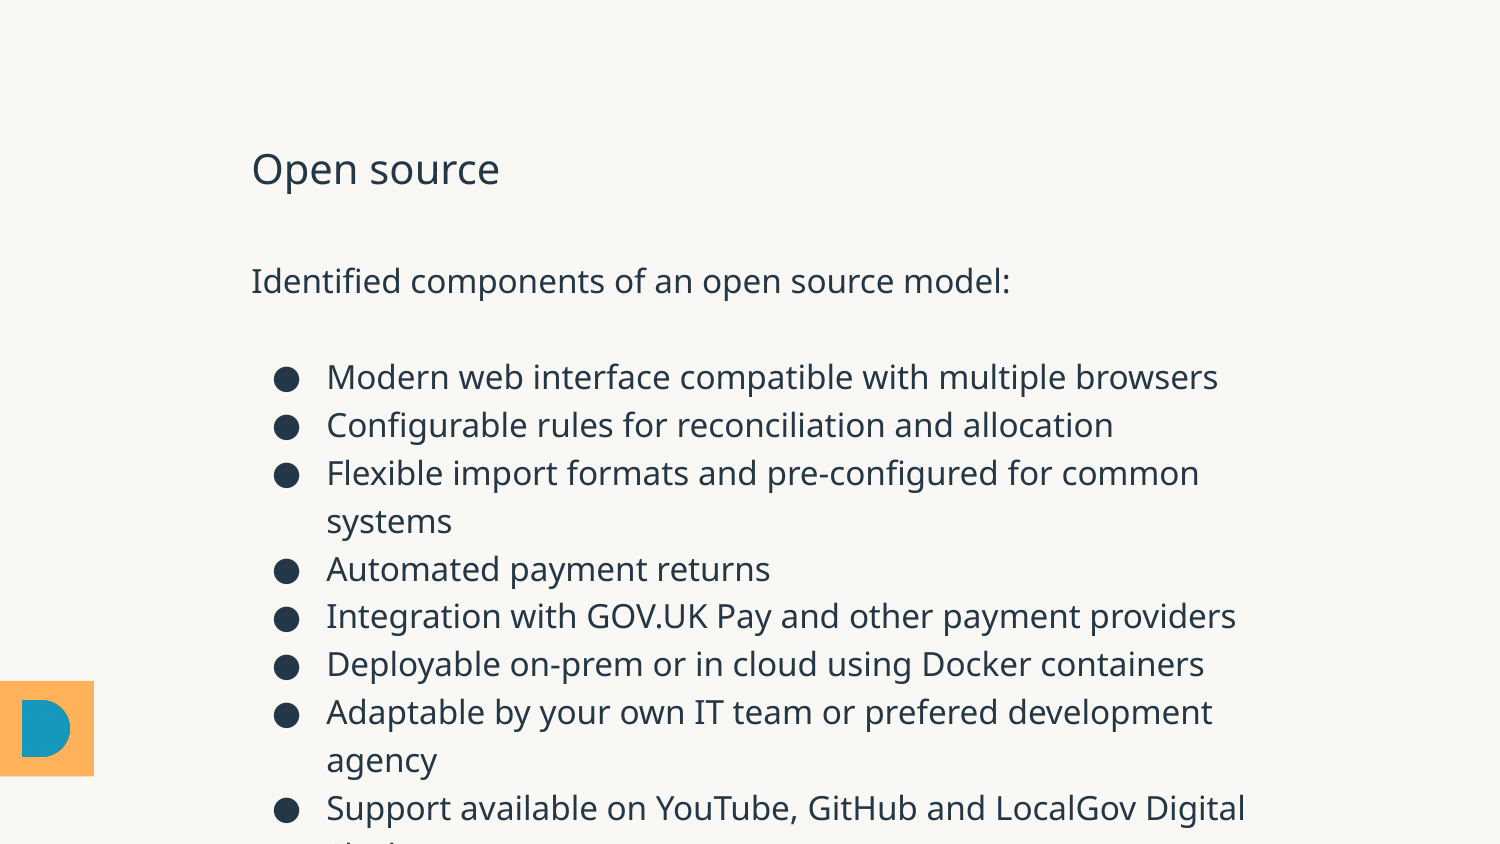

Open source
# Identified components of an open source model:
Modern web interface compatible with multiple browsers
Configurable rules for reconciliation and allocation
Flexible import formats and pre-configured for common systems
Automated payment returns
Integration with GOV.UK Pay and other payment providers
Deployable on-prem or in cloud using Docker containers
Adaptable by your own IT team or prefered development agency
Support available on YouTube, GitHub and LocalGov Digital Slack